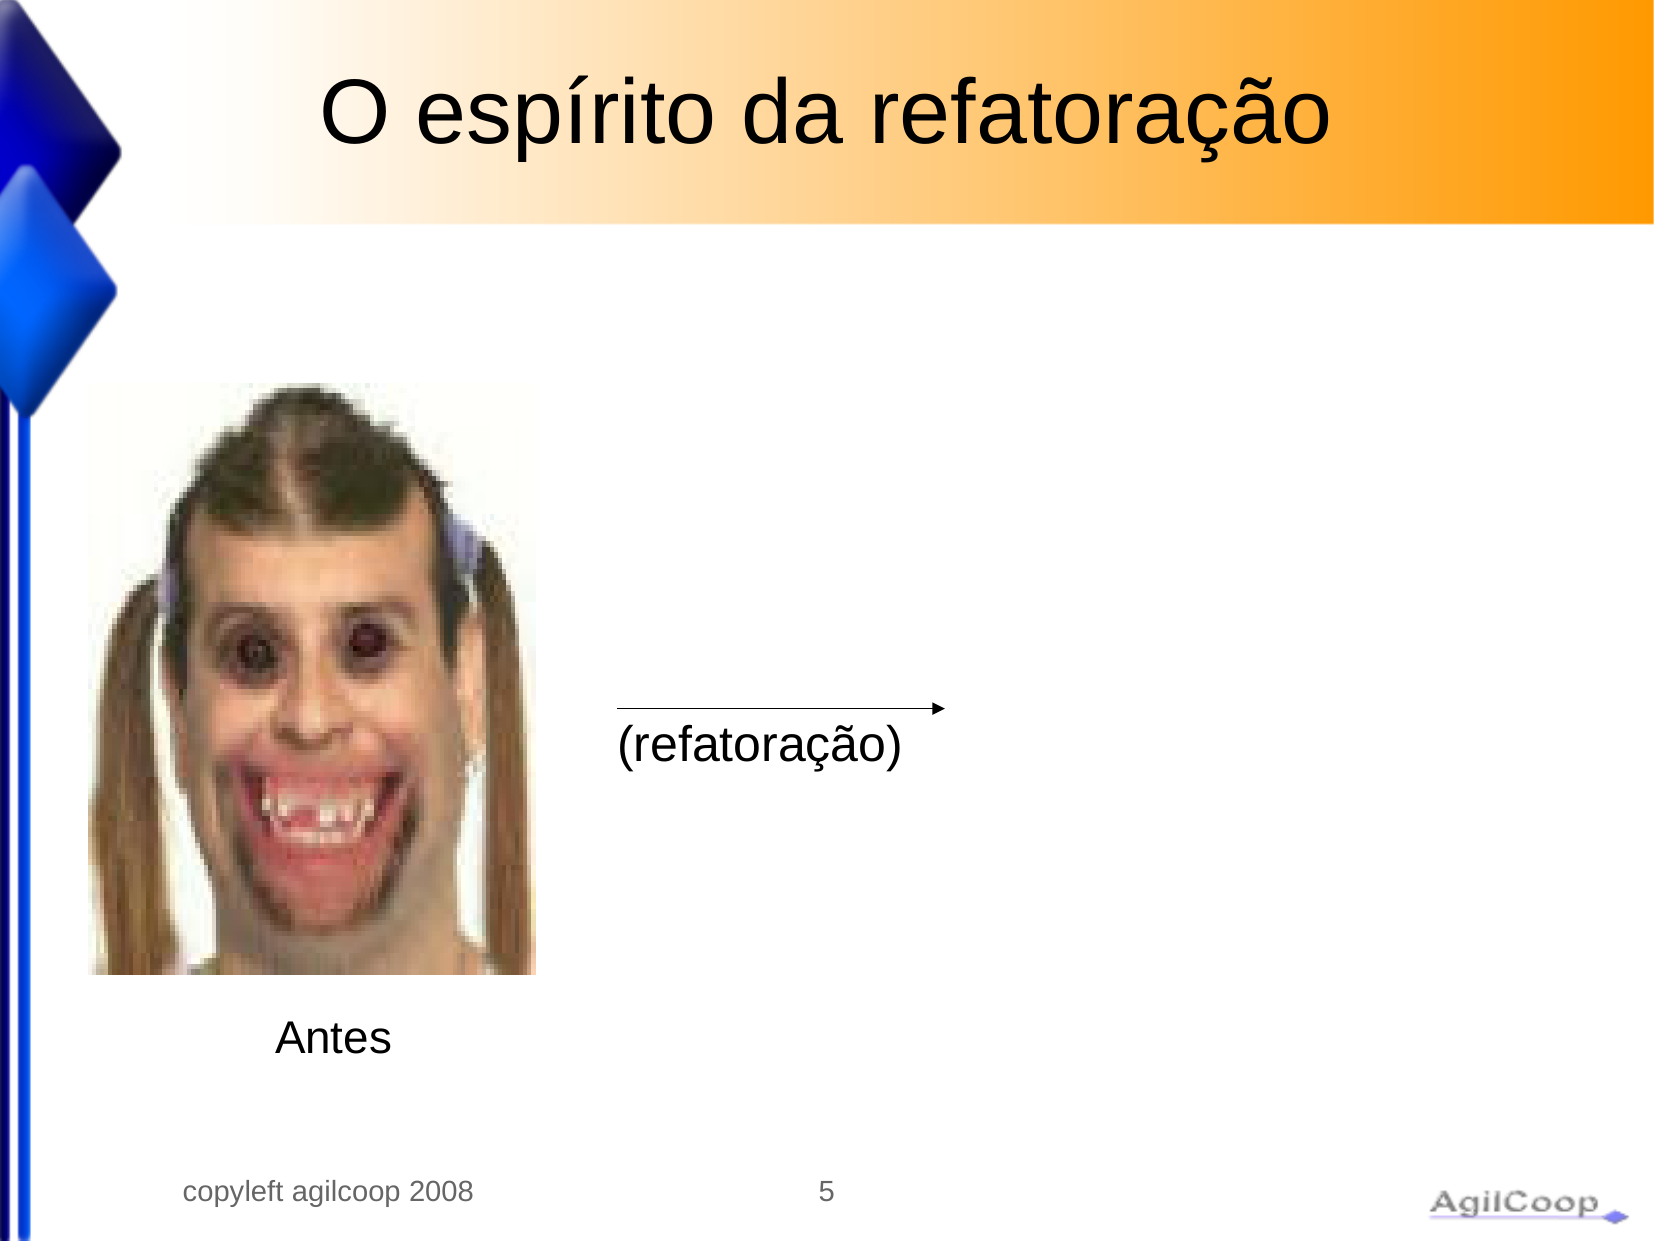

# O espírito da refatoração
(refatoração)
Antes
copyleft agilcoop 2008
5